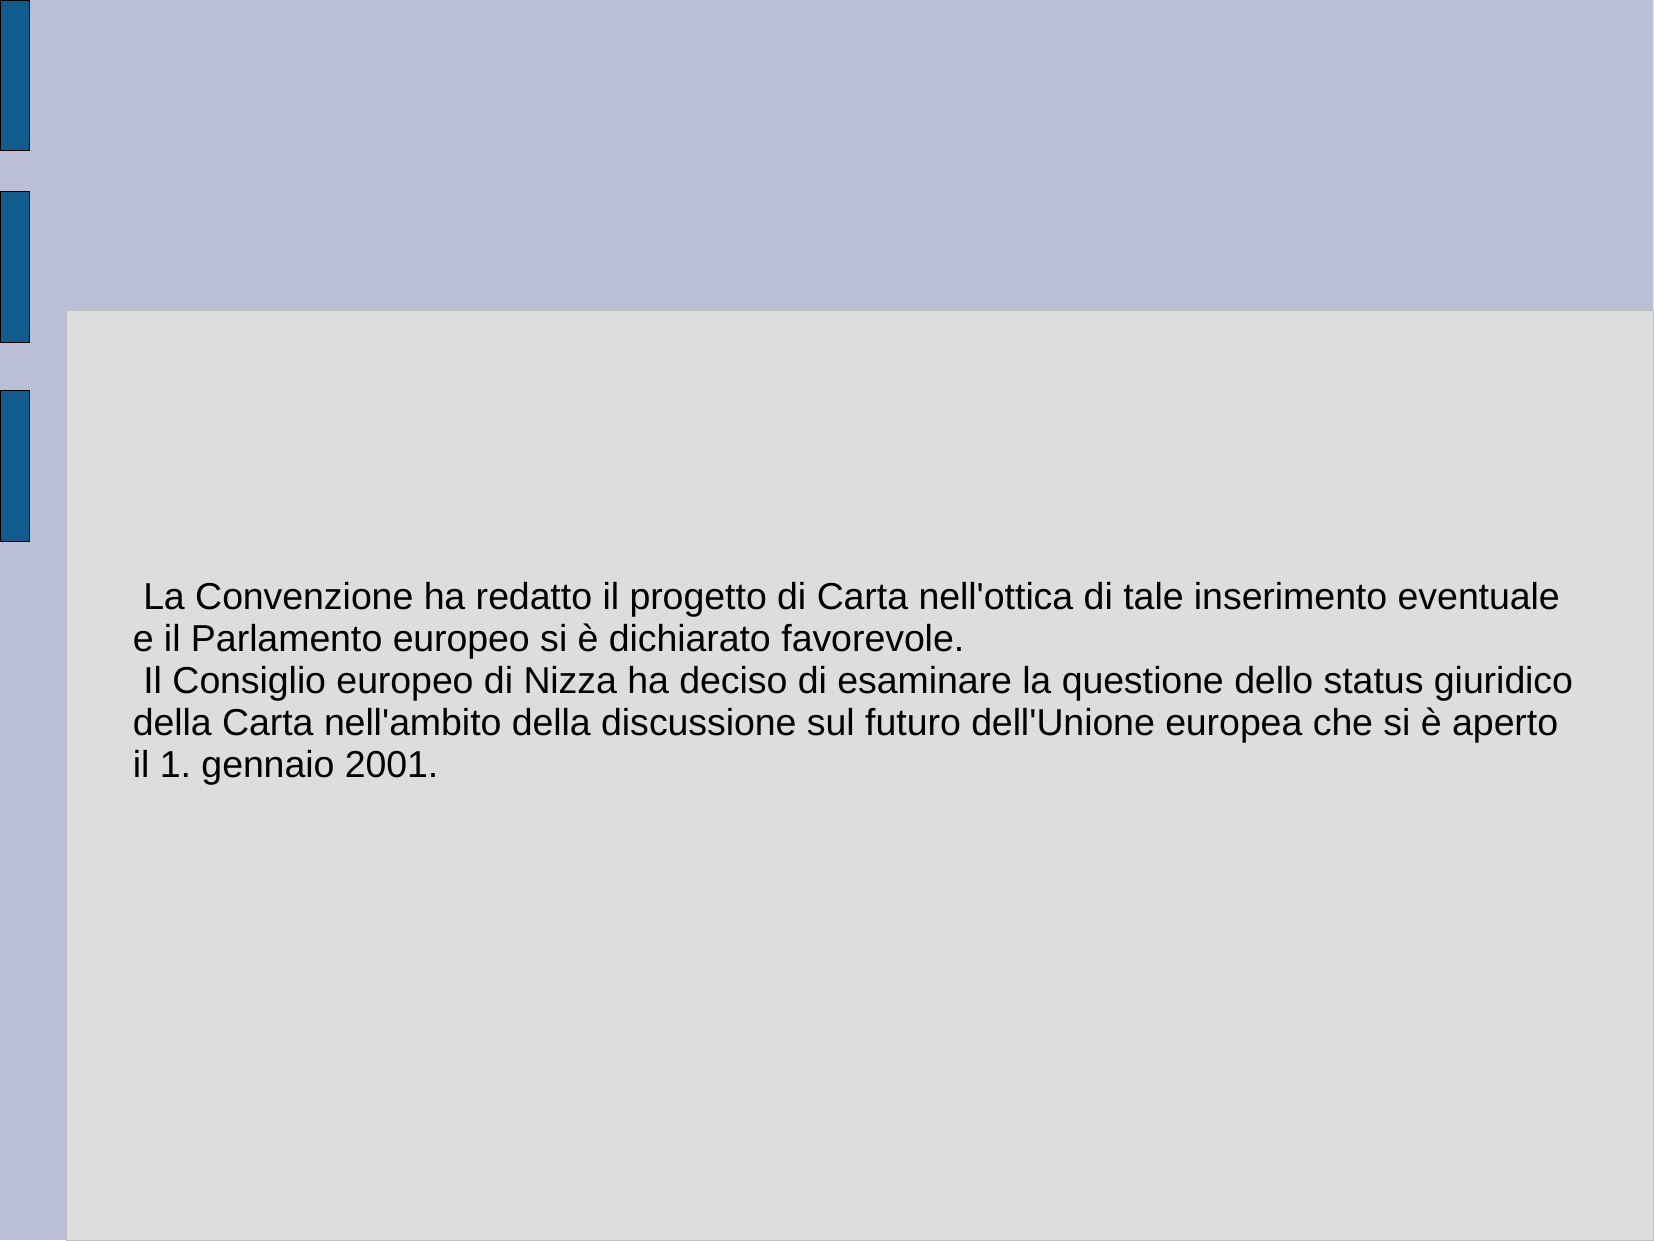

La Convenzione ha redatto il progetto di Carta nell'ottica di tale inserimento eventuale e il Parlamento europeo si è dichiarato favorevole.
 Il Consiglio europeo di Nizza ha deciso di esaminare la questione dello status giuridico della Carta nell'ambito della discussione sul futuro dell'Unione europea che si è aperto il 1. gennaio 2001.